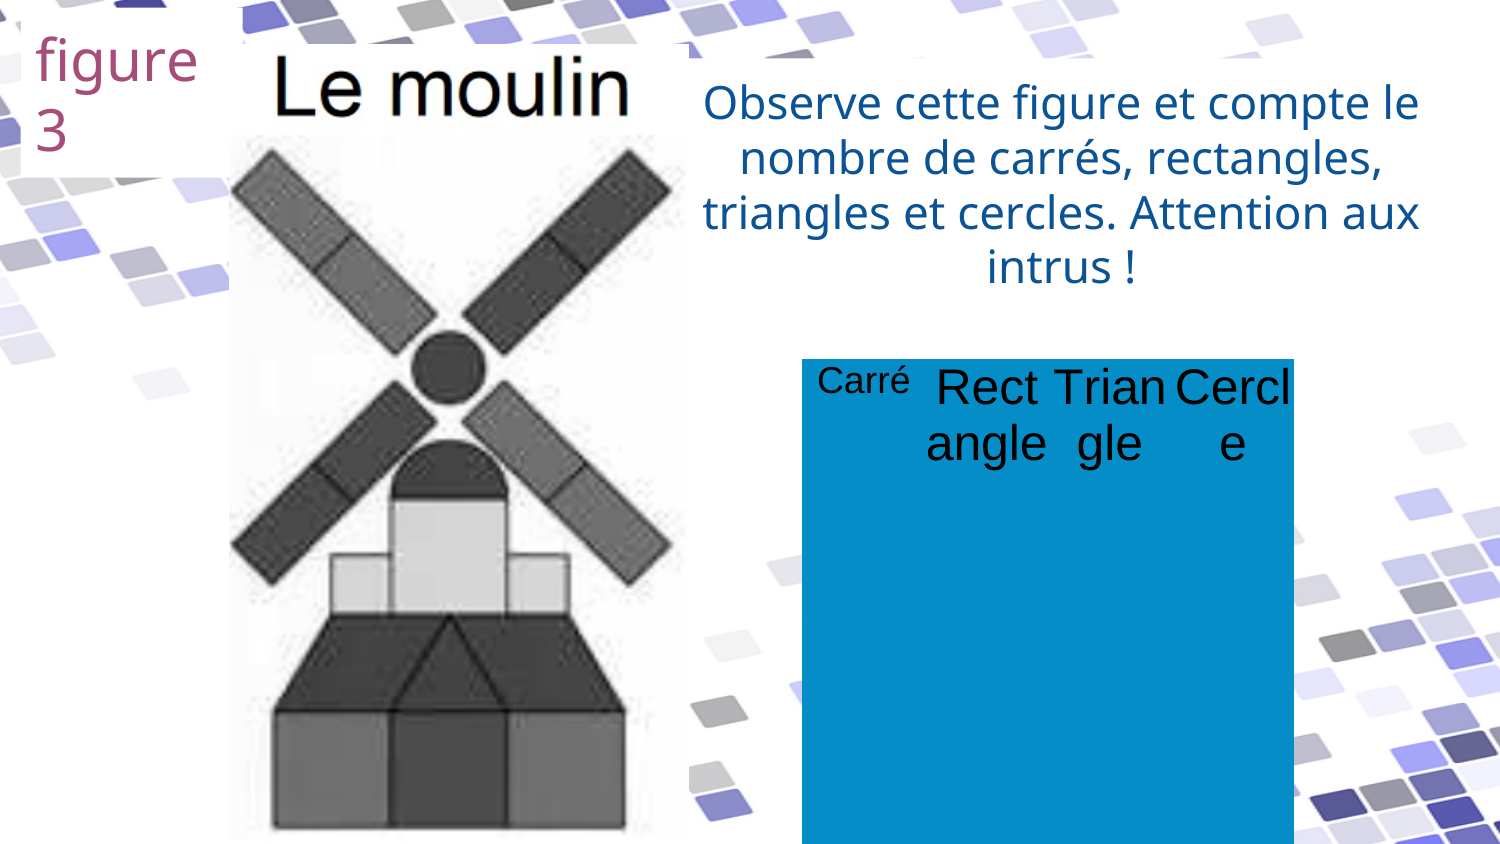

figure 3
Observe cette figure et compte le nombre de carrés, rectangles, triangles et cercles. Attention aux intrus !
| Carré | Rectangle | Triangle | Cercle |
| --- | --- | --- | --- |
| | | | |